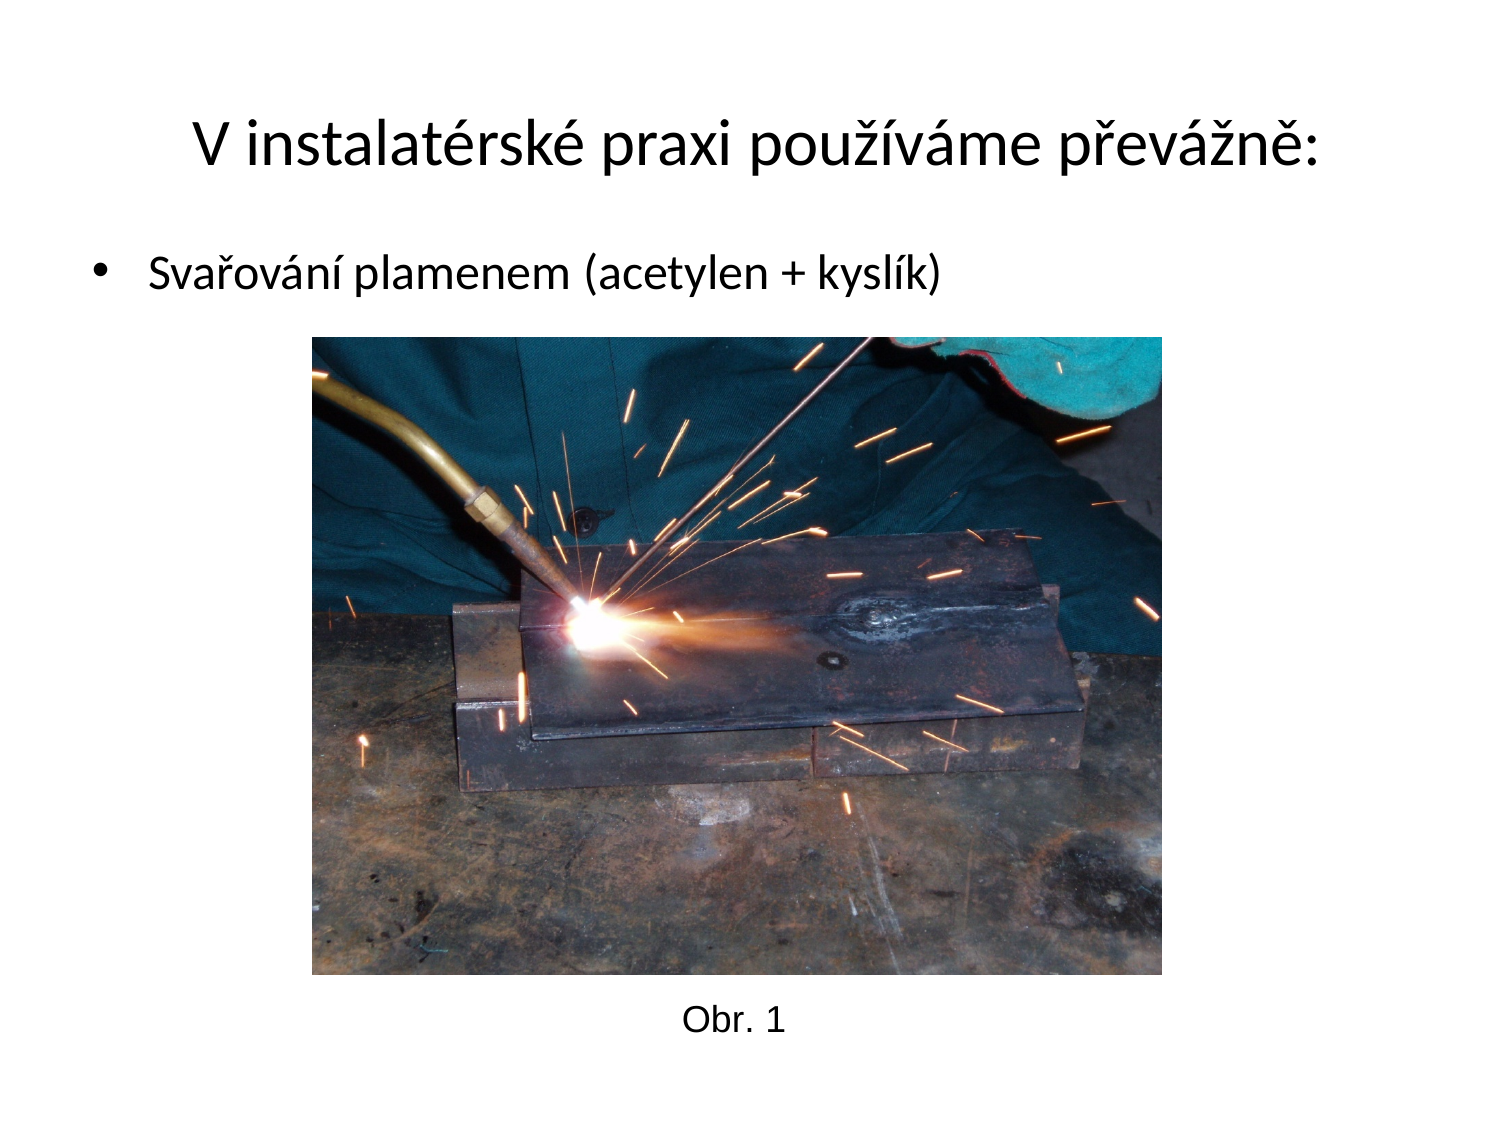

# V instalatérské praxi používáme převážně:
Svařování plamenem (acetylen + kyslík)
Obr. 1